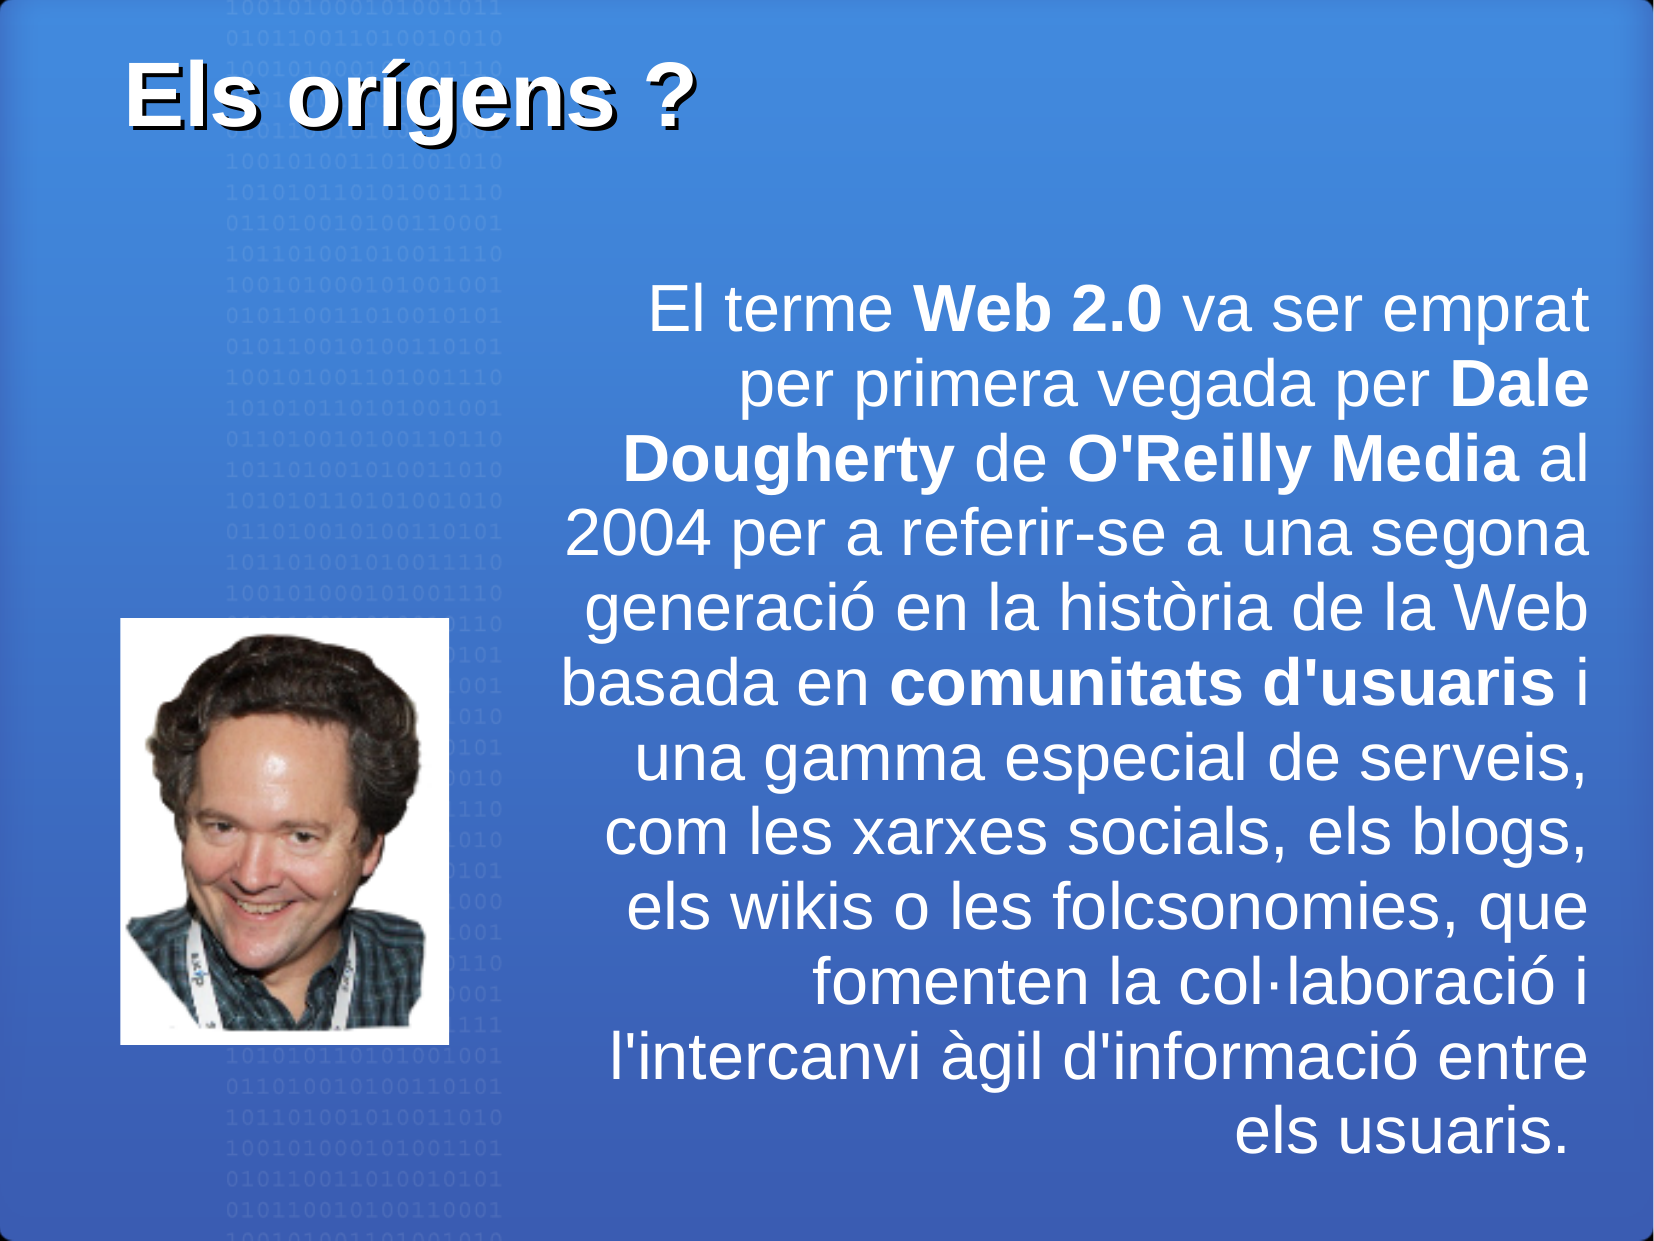

# Els orígens ?
El terme Web 2.0 va ser emprat per primera vegada per Dale Dougherty de O'Reilly Media al 2004 per a referir-se a una segona generació en la història de la Web basada en comunitats d'usuaris i una gamma especial de serveis, com les xarxes socials, els blogs, els wikis o les folcsonomies, que fomenten la col·laboració i l'intercanvi àgil d'informació entre els usuaris.